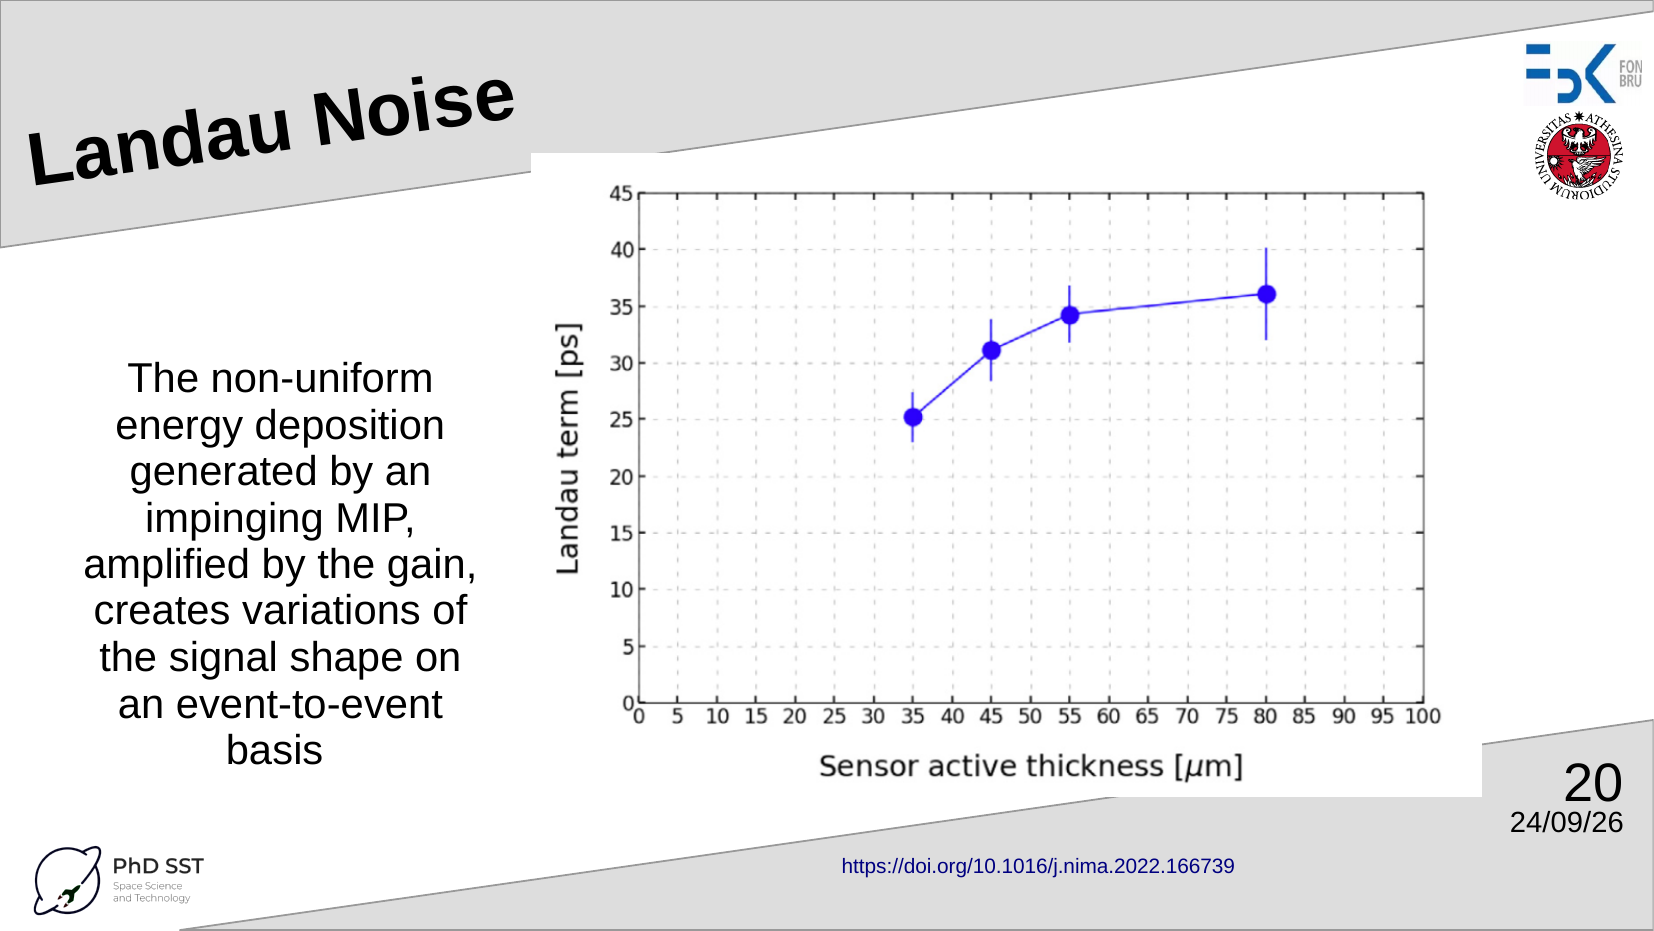

# Landau Noise
The non-uniform energy deposition generated by an impinging MIP, amplified by the gain, creates variations of the signal shape on an event-to-event basis
20
https://doi.org/10.1016/j.nima.2022.166739